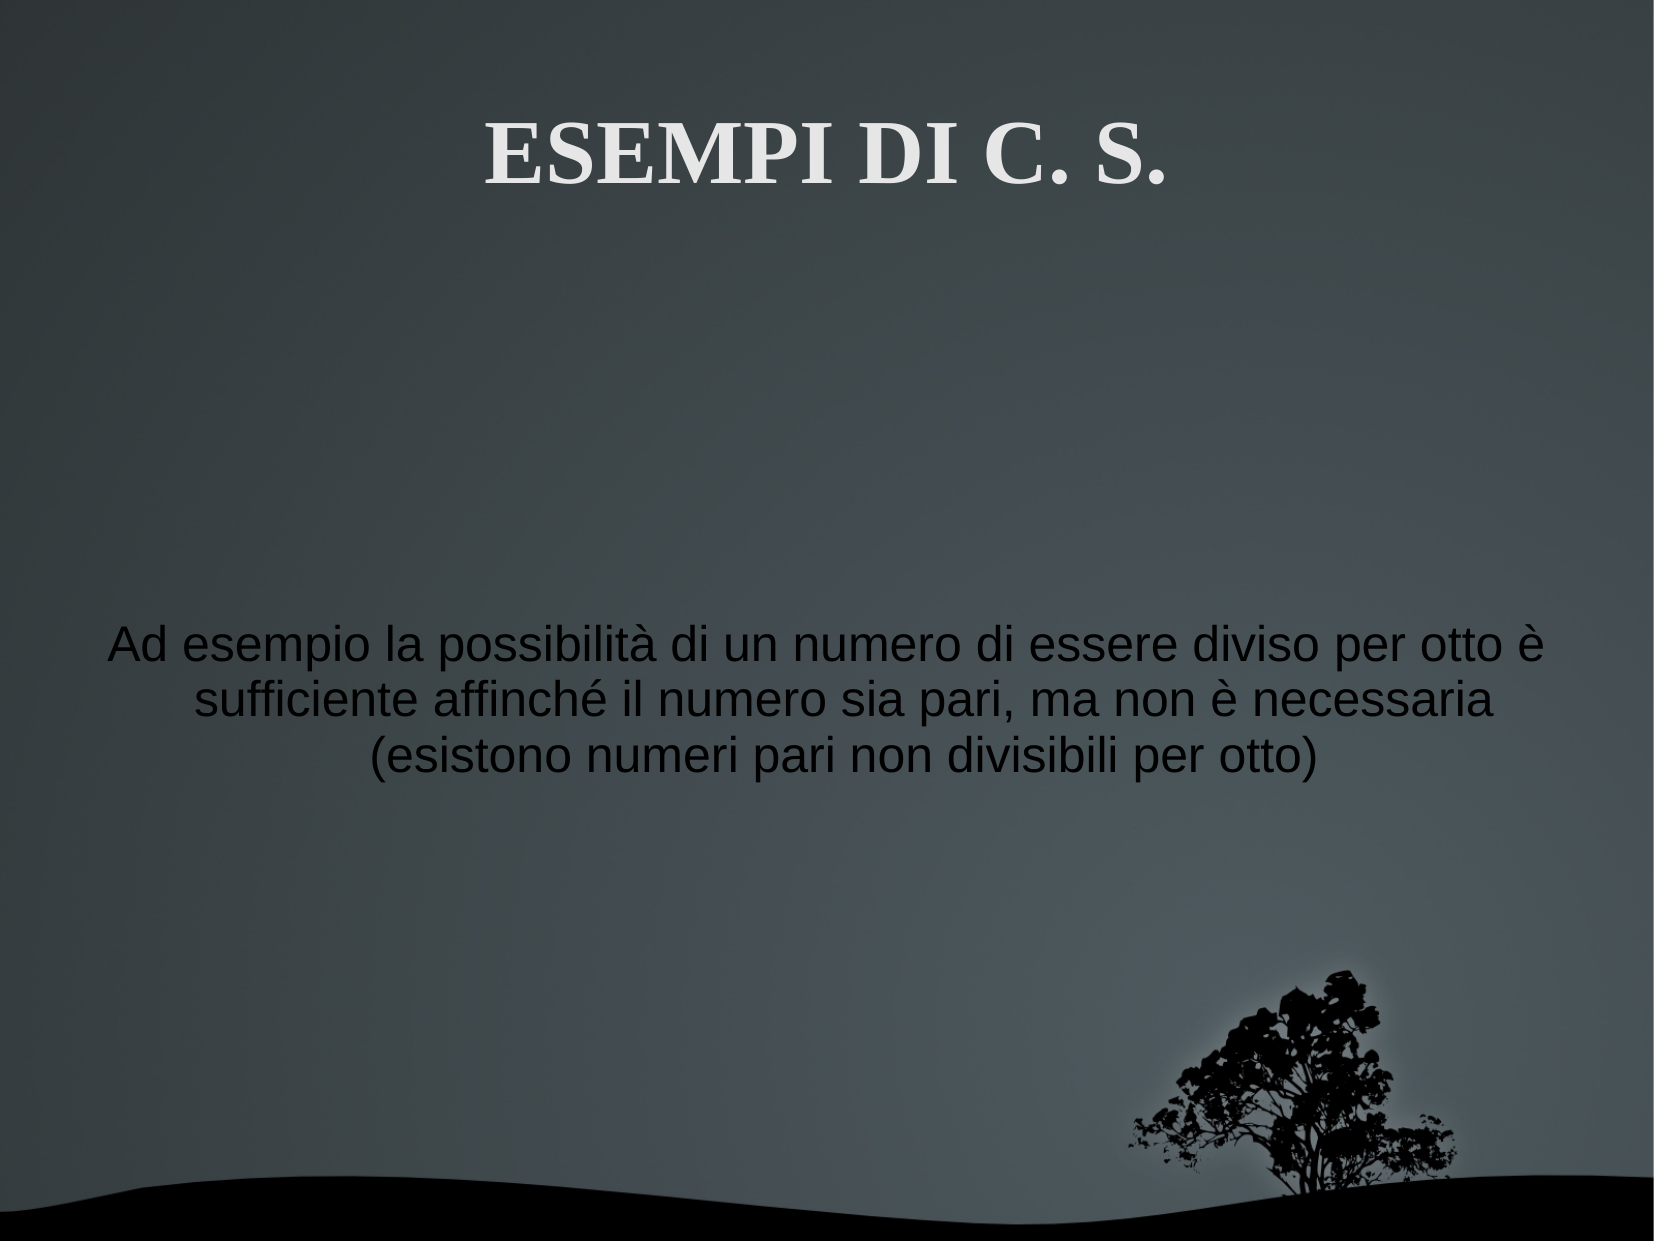

# ESEMPI DI C. S.
Ad esempio la possibilità di un numero di essere diviso per otto è sufficiente affinché il numero sia pari, ma non è necessaria (esistono numeri pari non divisibili per otto)